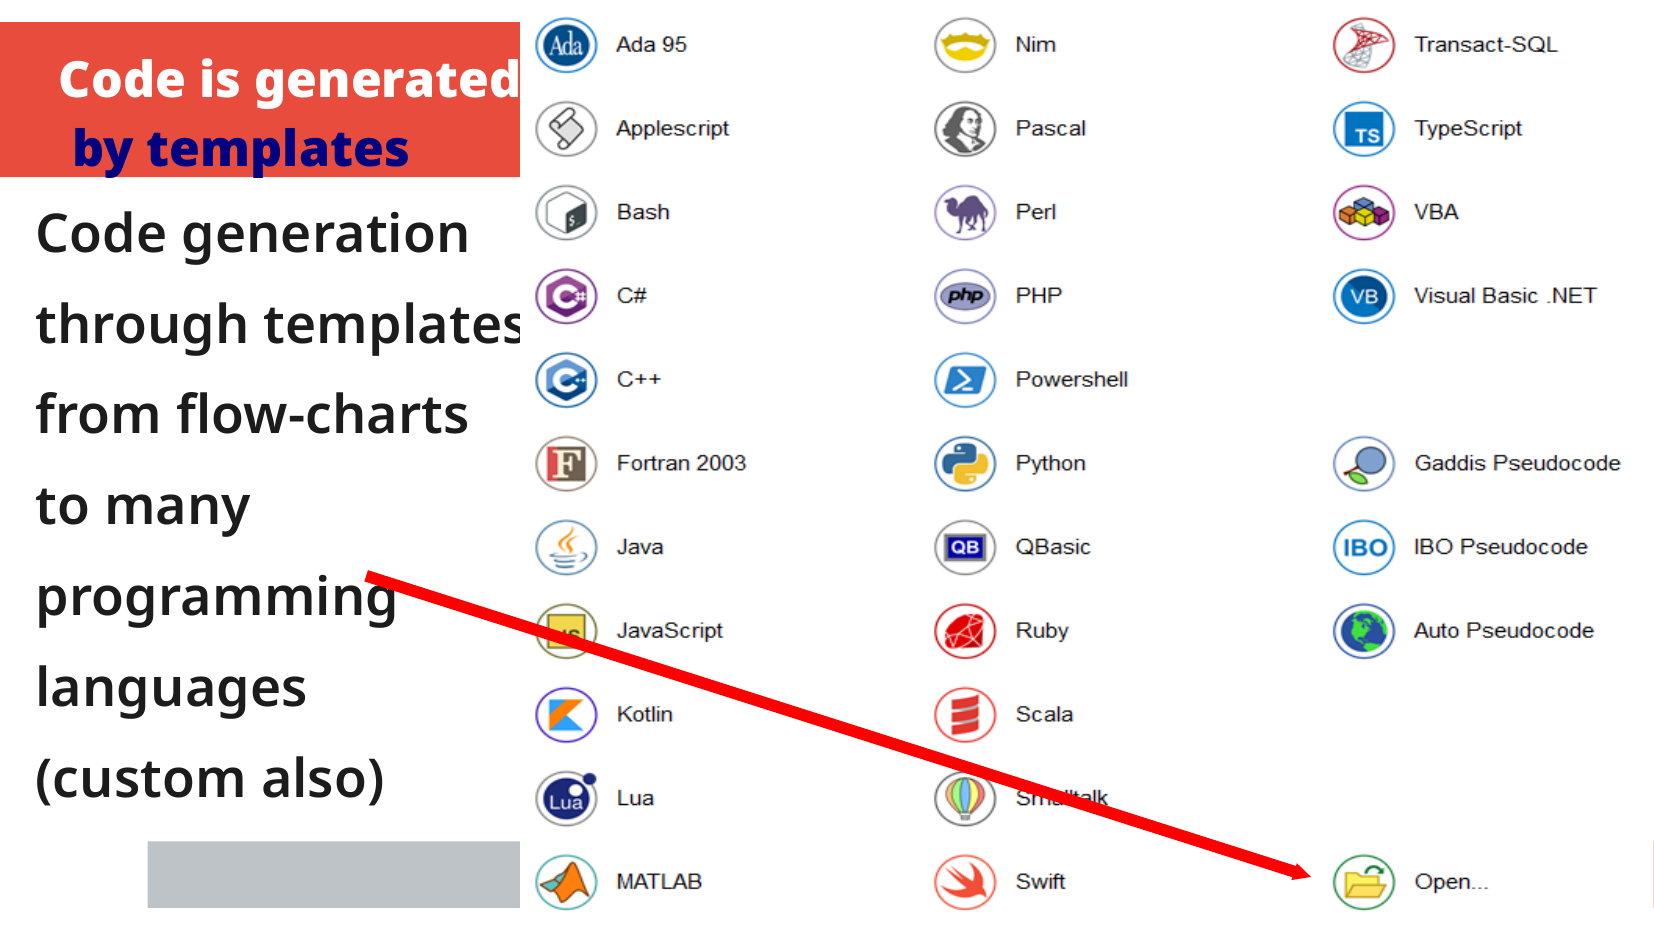

# Code is generated by templates
Code generation
through templates
from flow-charts
to many
programming
languages
(custom also)
2023-24 Flowcharts